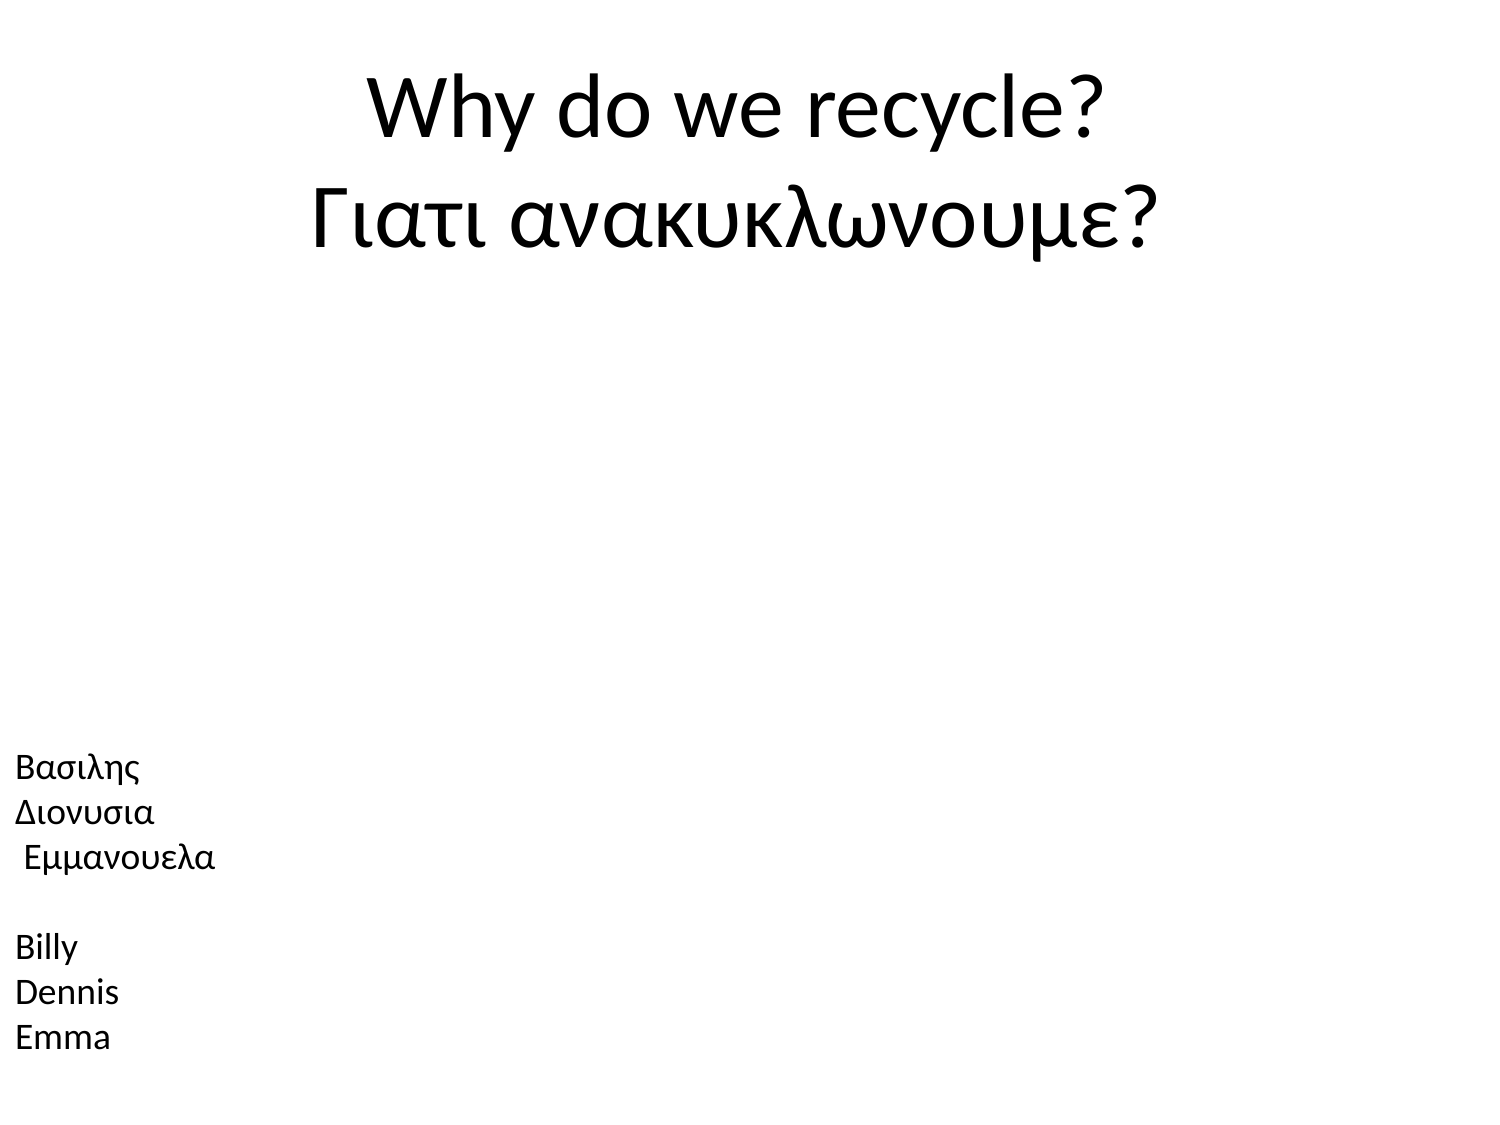

# Why do we recycle? Γιατι ανακυκλωνουμε?
Βασιλης
Διονυσια
 Εμμανουελα
Billy
Dennis
Emma